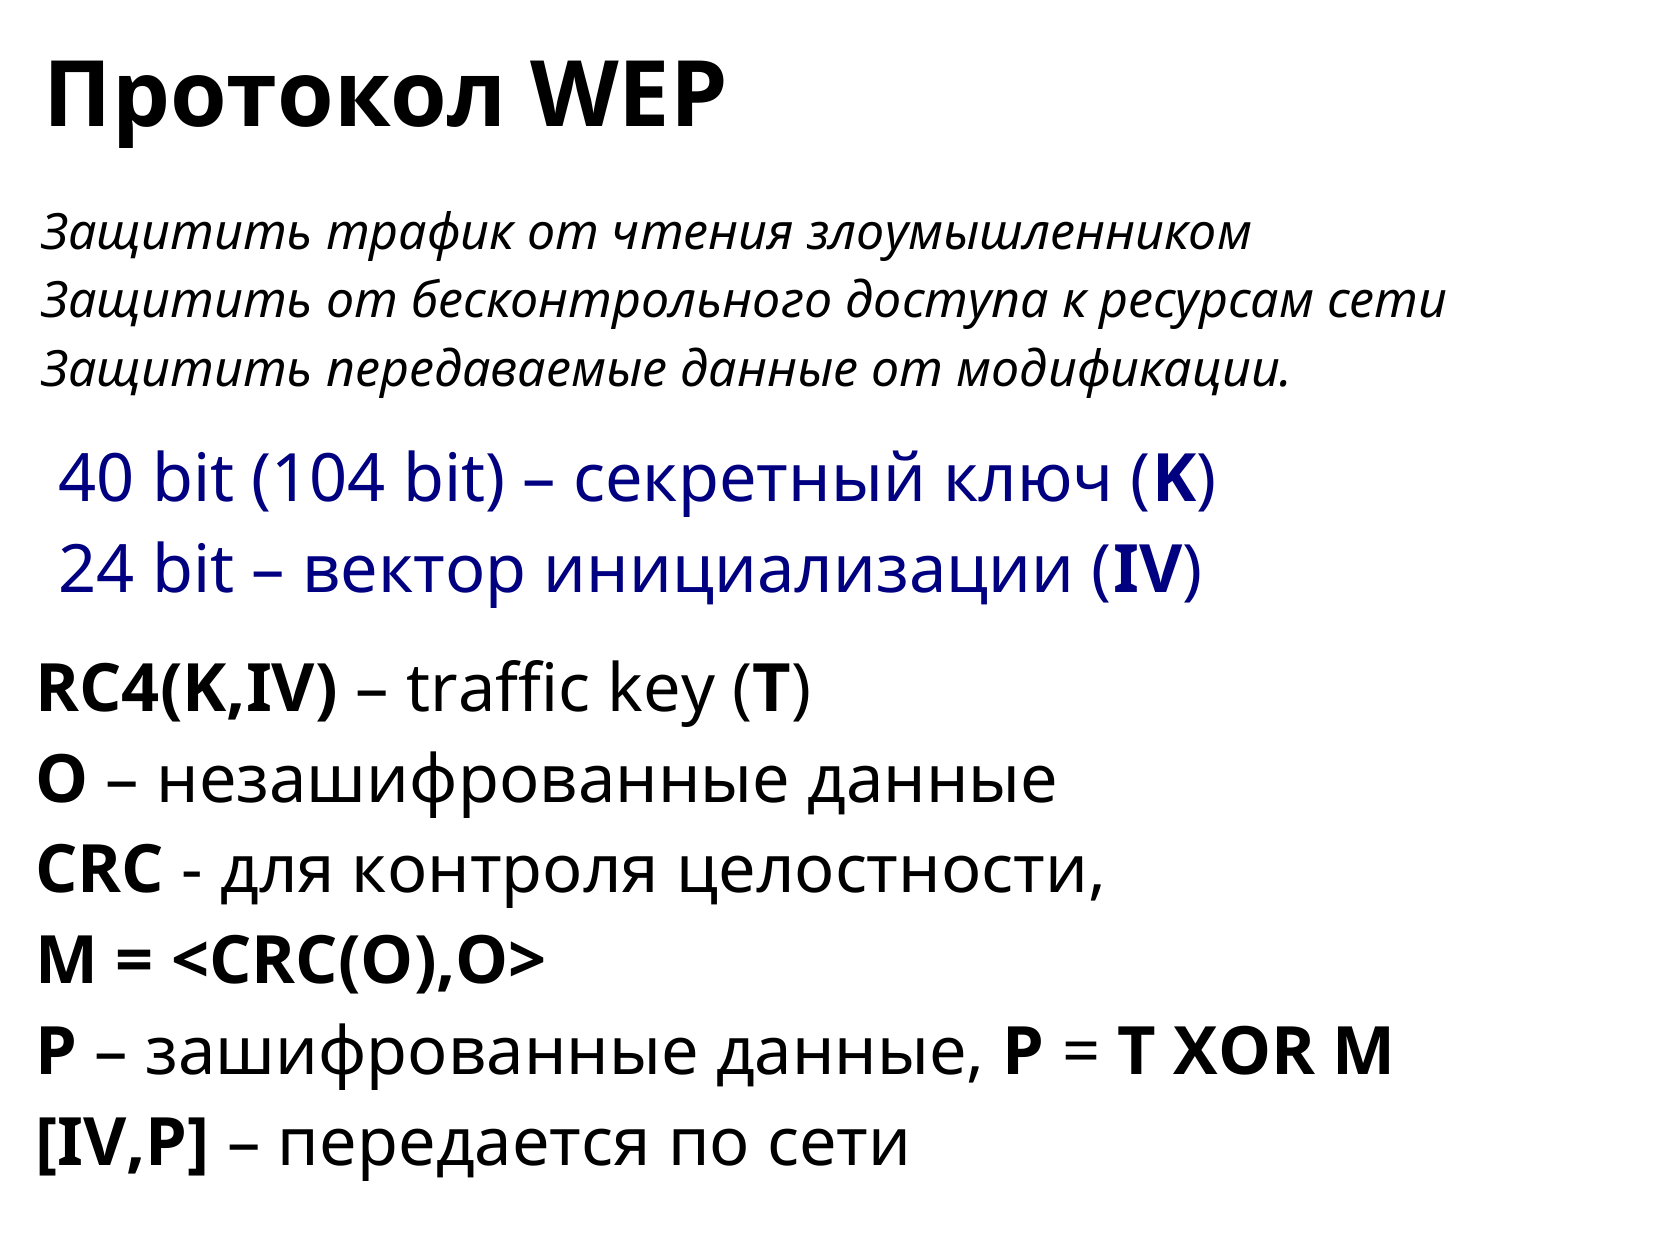

Протокол WEP
Защитить трафик от чтения злоумышленником
Защитить от бесконтрольного доступа к ресурсам сети
Защитить передаваемые данные от модификации.
 40 bit (104 bit) – секретный ключ (K)
 24 bit – вектор инициализации (IV)
RC4(K,IV) – traffic key (T)
O – незашифрованные данные
CRC - для контроля целостности,
M = <CRC(O),O>
P – зашифрованные данные, P = T XOR M
[IV,P] – передается по сети